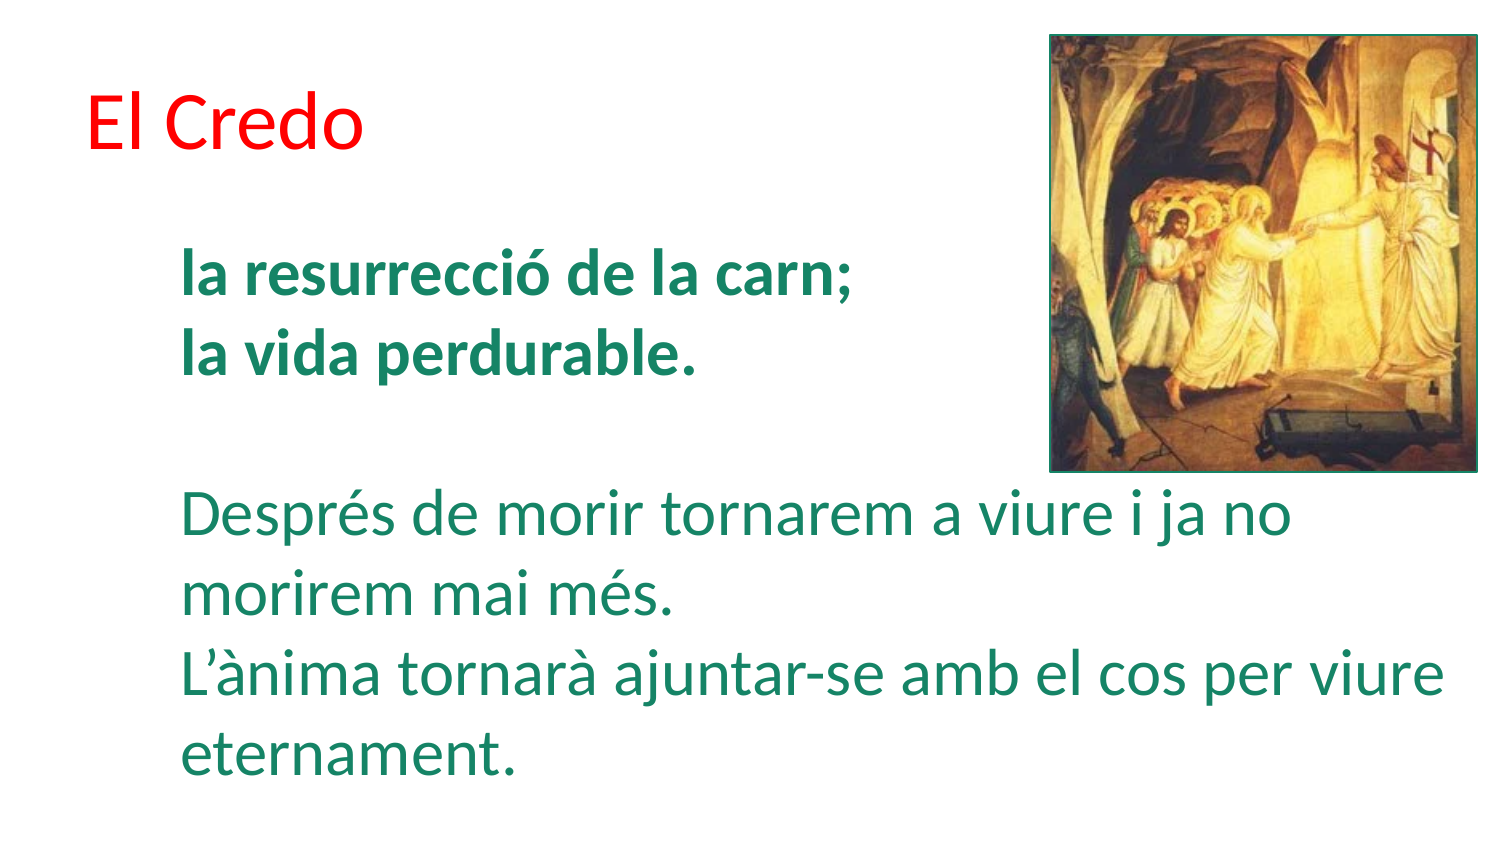

El Credo
la resurrecció de la carn;
la vida perdurable.
Després de morir tornarem a viure i ja no morirem mai més.
L’ànima tornarà ajuntar-se amb el cos per viure eternament.